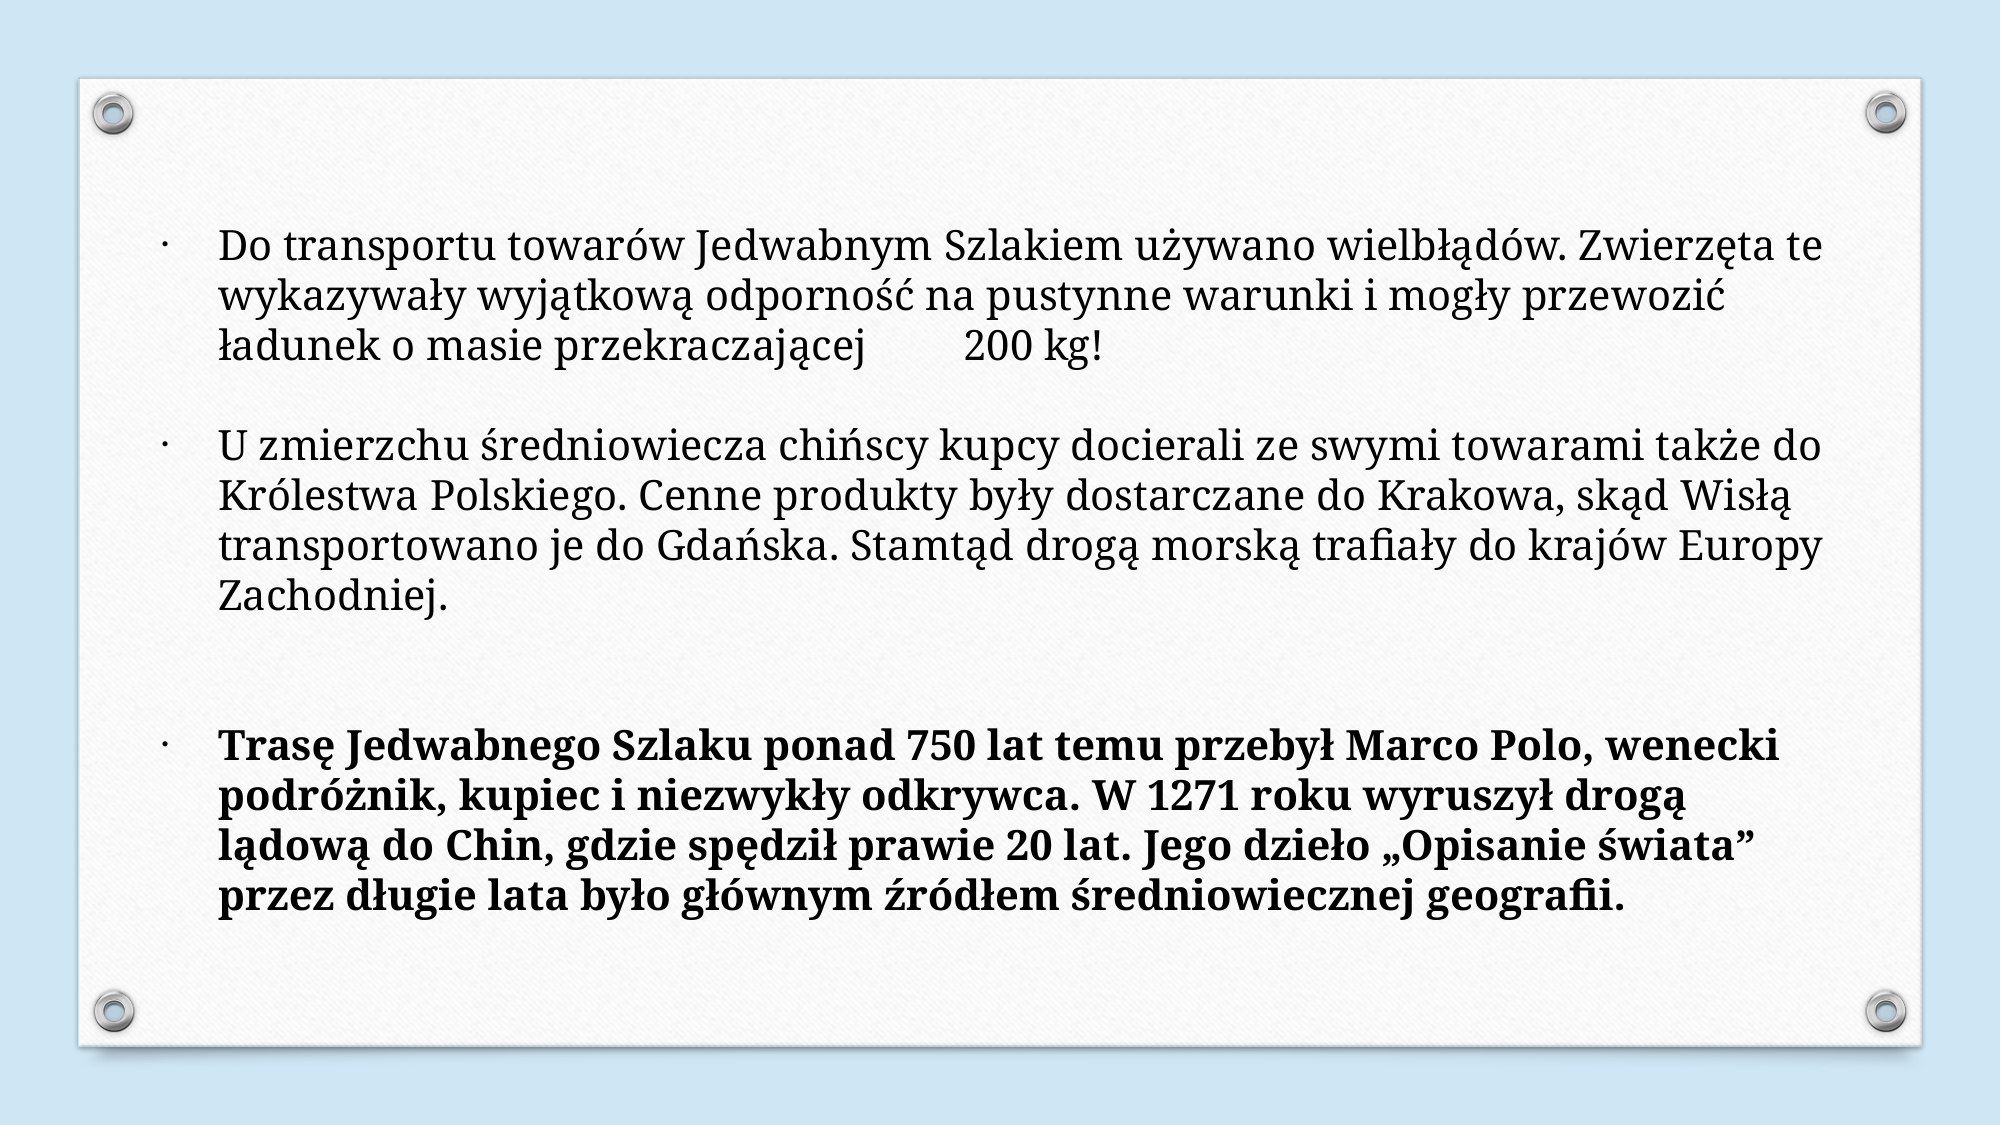

Do transportu towarów Jedwabnym Szlakiem używano wielbłądów. Zwierzęta te wykazywały wyjątkową odporność na pustynne warunki i mogły przewozić ładunek o masie przekraczającej 200 kg!
U zmierzchu średniowiecza chińscy kupcy docierali ze swymi towarami także do Królestwa Polskiego. Cenne produkty były dostarczane do Krakowa, skąd Wisłą transportowano je do Gdańska. Stamtąd drogą morską trafiały do krajów Europy Zachodniej.
Trasę Jedwabnego Szlaku ponad 750 lat temu przebył Marco Polo, wenecki podróżnik, kupiec i niezwykły odkrywca. W 1271 roku wyruszył drogą lądową do Chin, gdzie spędził prawie 20 lat. Jego dzieło „Opisanie świata” przez długie lata było głównym źródłem średniowiecznej geografii.